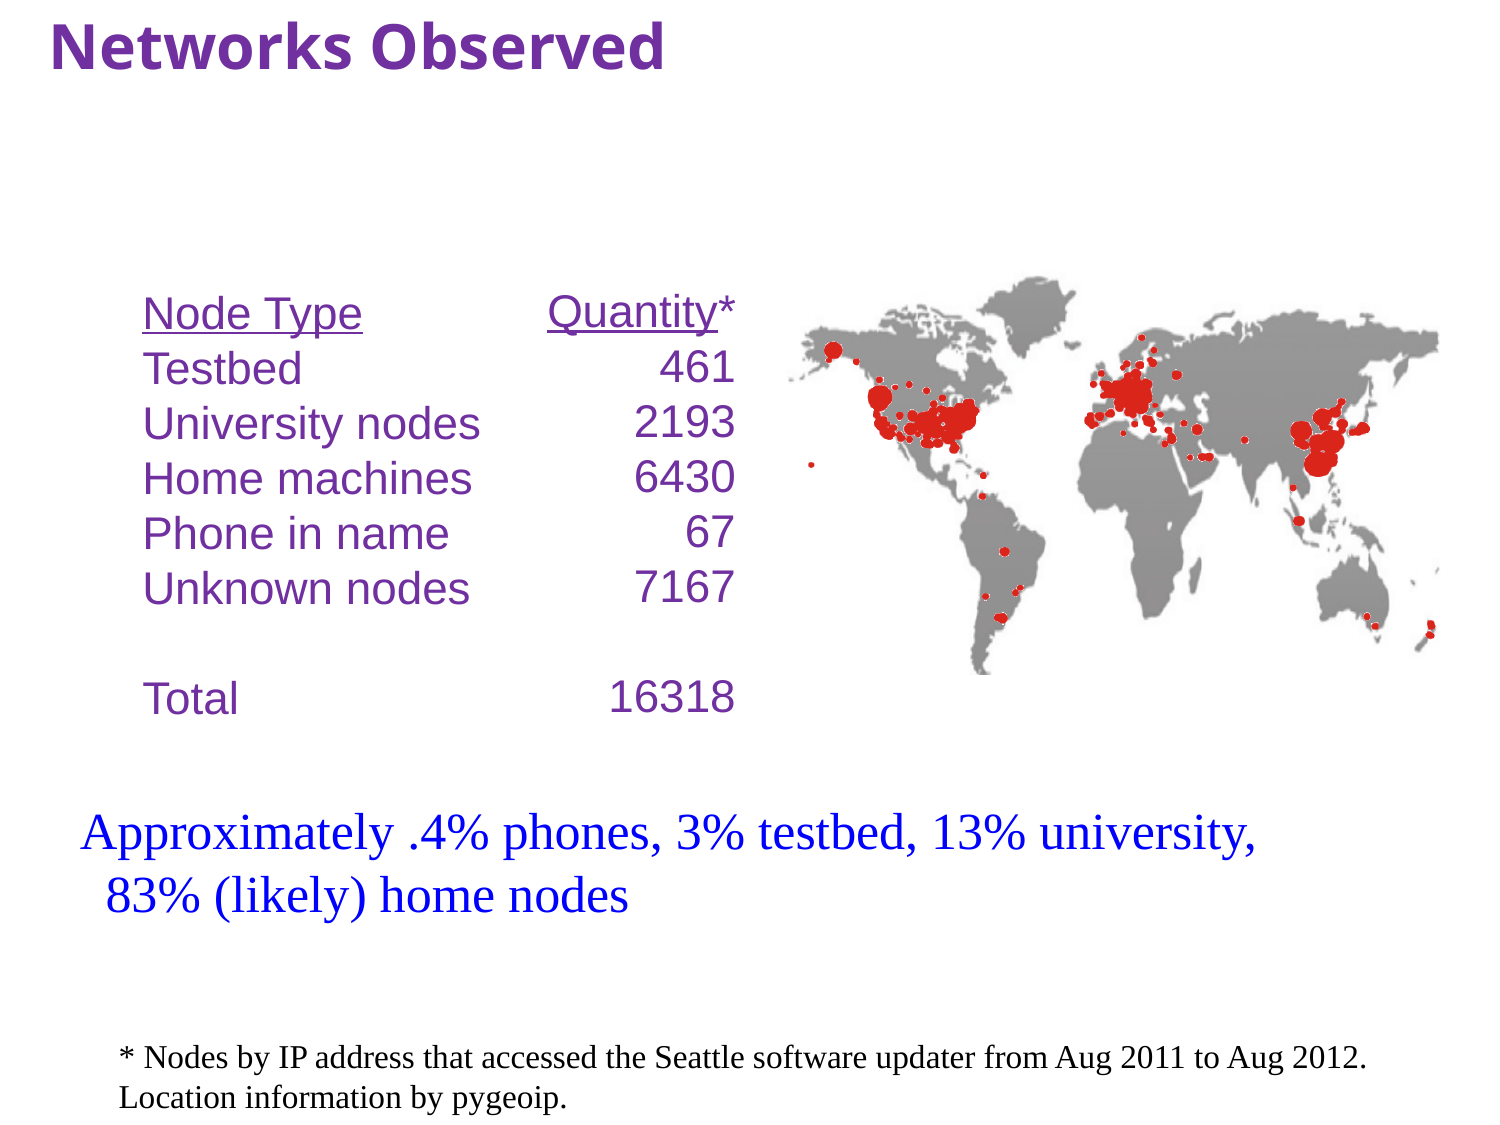

# Networks Observed
Node Type
Testbed
University nodes
Home machines
Phone in name
Unknown nodes
Total
Quantity*
461
2193
6430
67
7167
16318
Approximately .4% phones, 3% testbed, 13% university,
 83% (likely) home nodes
* Nodes by IP address that accessed the Seattle software updater from Aug 2011 to Aug 2012. Location information by pygeoip.